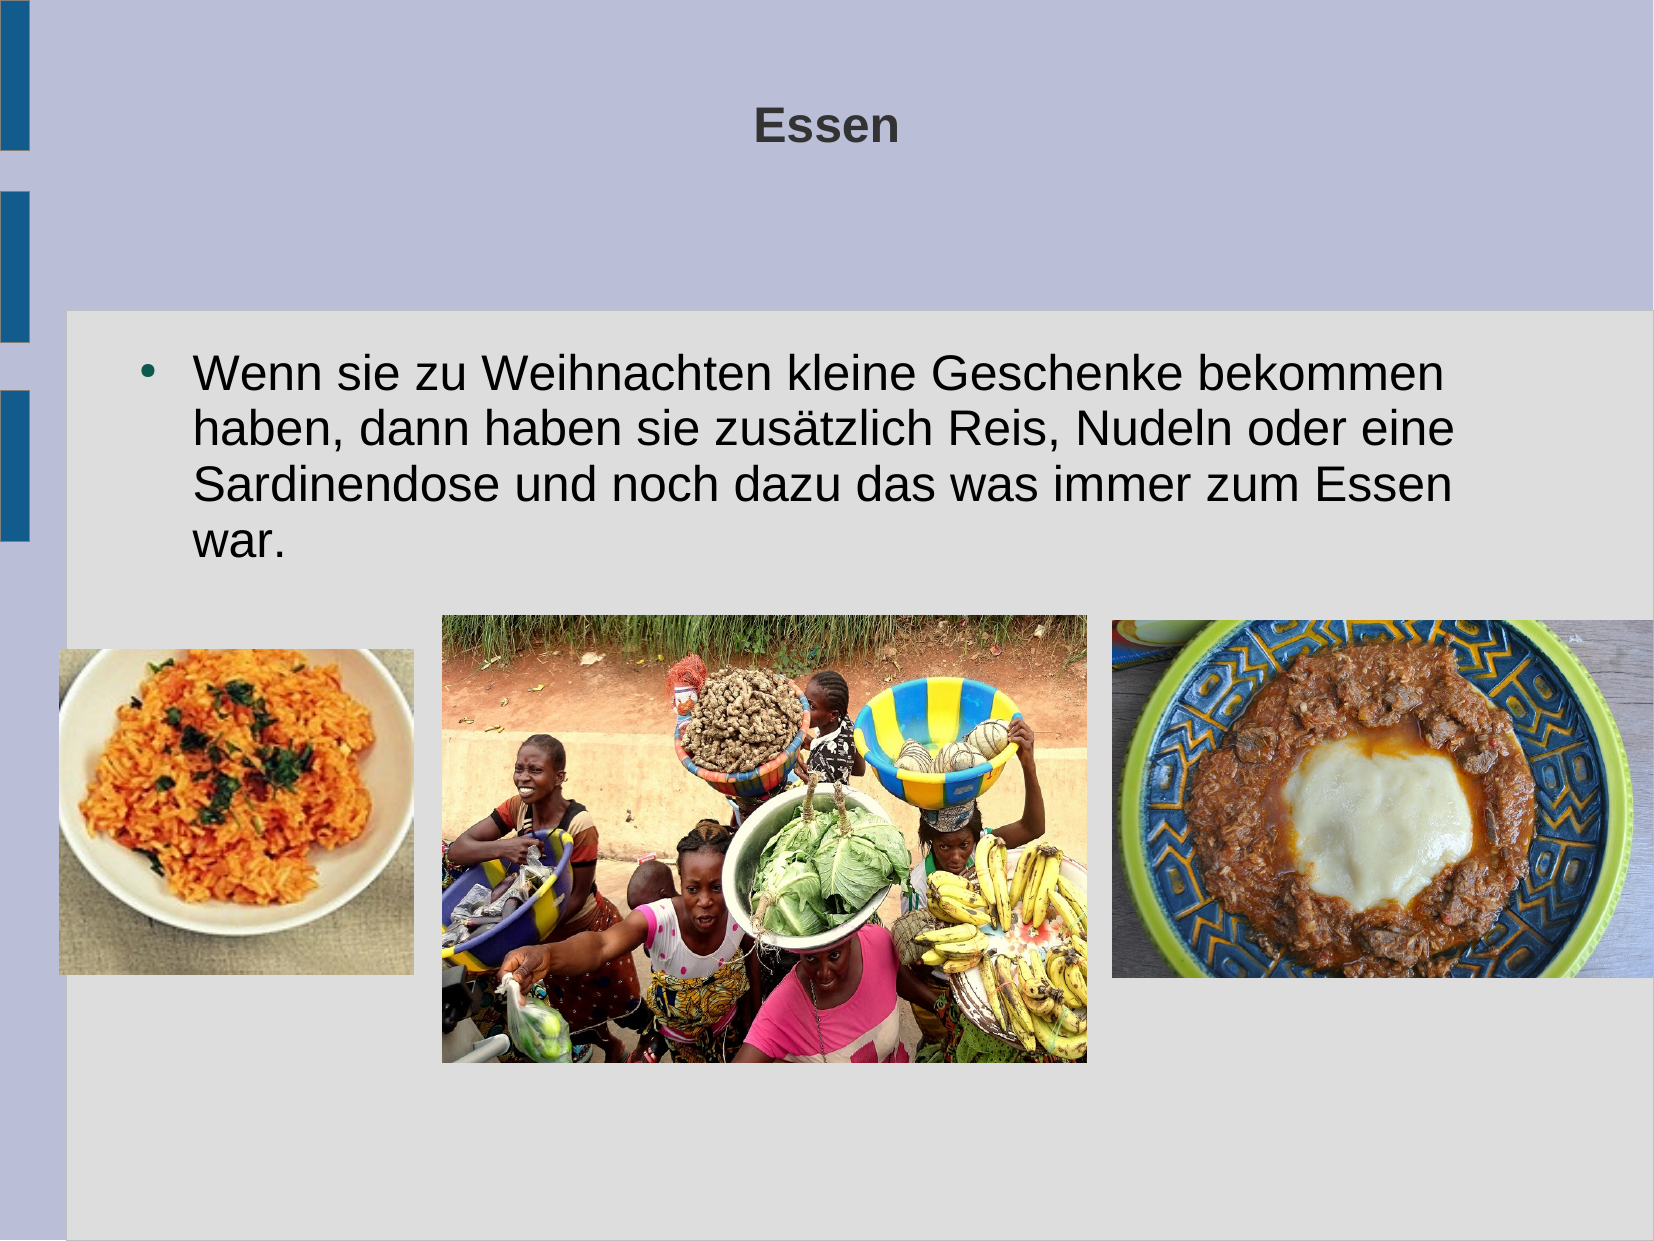

# Essen
Wenn sie zu Weihnachten kleine Geschenke bekommen haben, dann haben sie zusätzlich Reis, Nudeln oder eine Sardinendose und noch dazu das was immer zum Essen war.